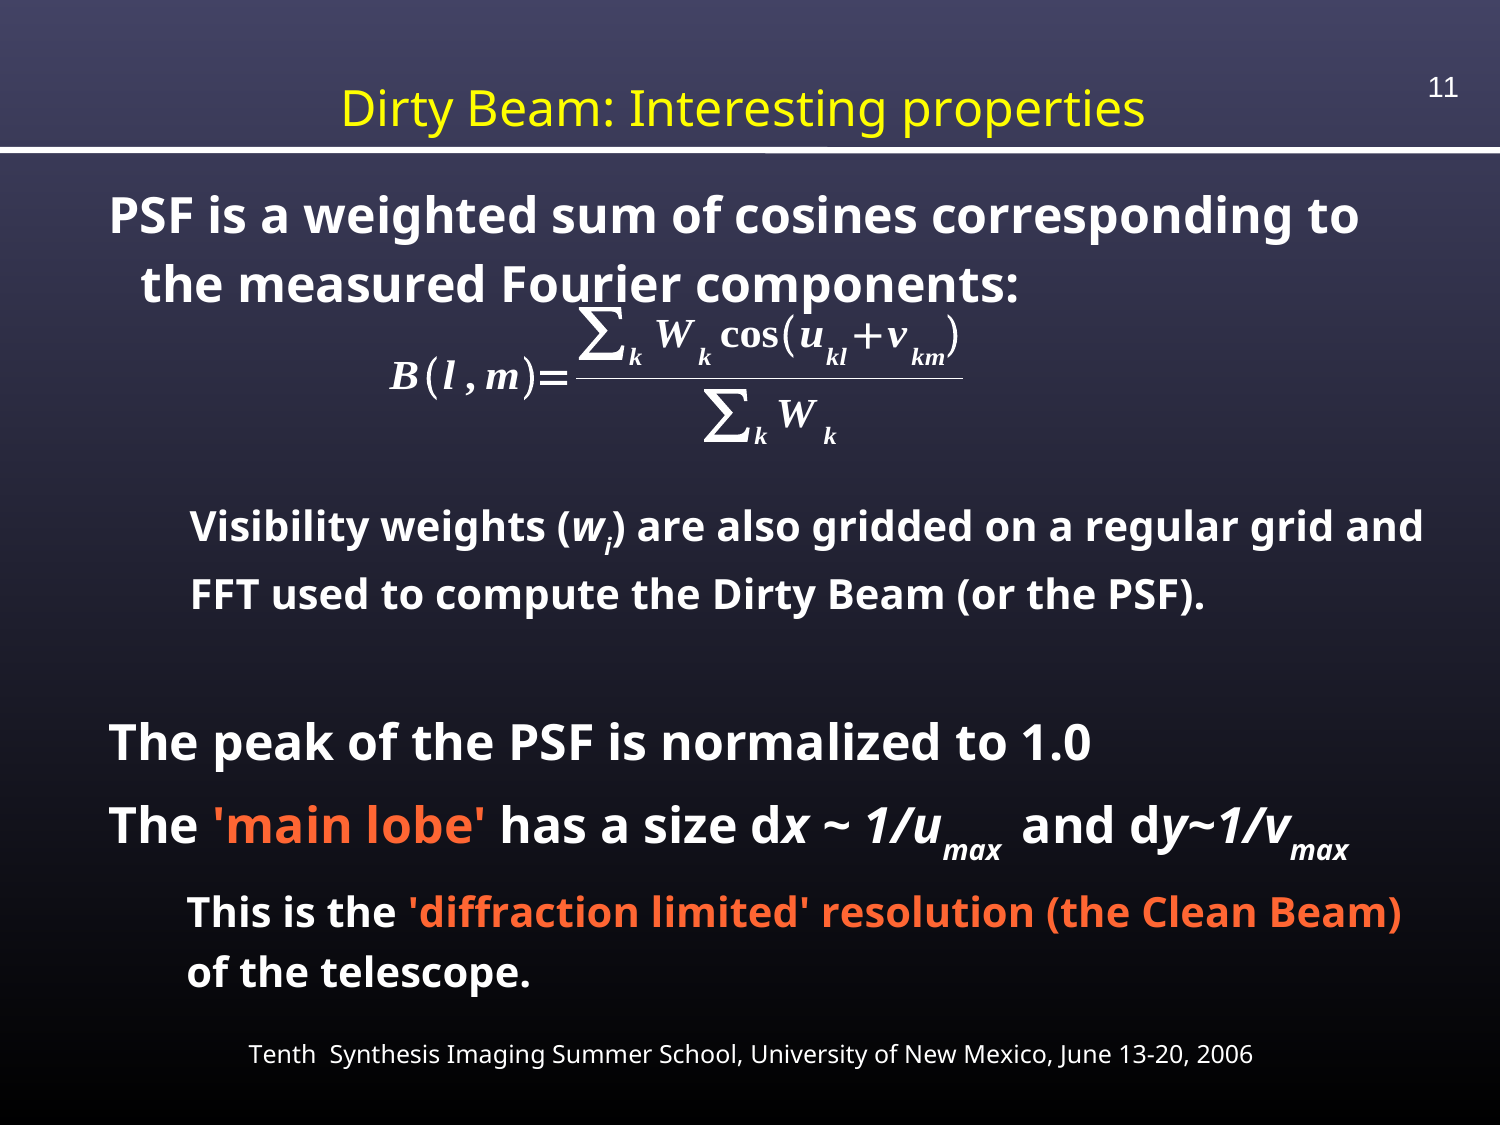

# Dirty Beam: Interesting properties
PSF is a weighted sum of cosines corresponding to the measured Fourier components:
Visibility weights (wi) are also gridded on a regular grid and FFT used to compute the Dirty Beam (or the PSF).
The peak of the PSF is normalized to 1.0
The 'main lobe' has a size dx ~ 1/umax and dy~1/vmax
This is the 'diffraction limited' resolution (the Clean Beam) of the telescope.